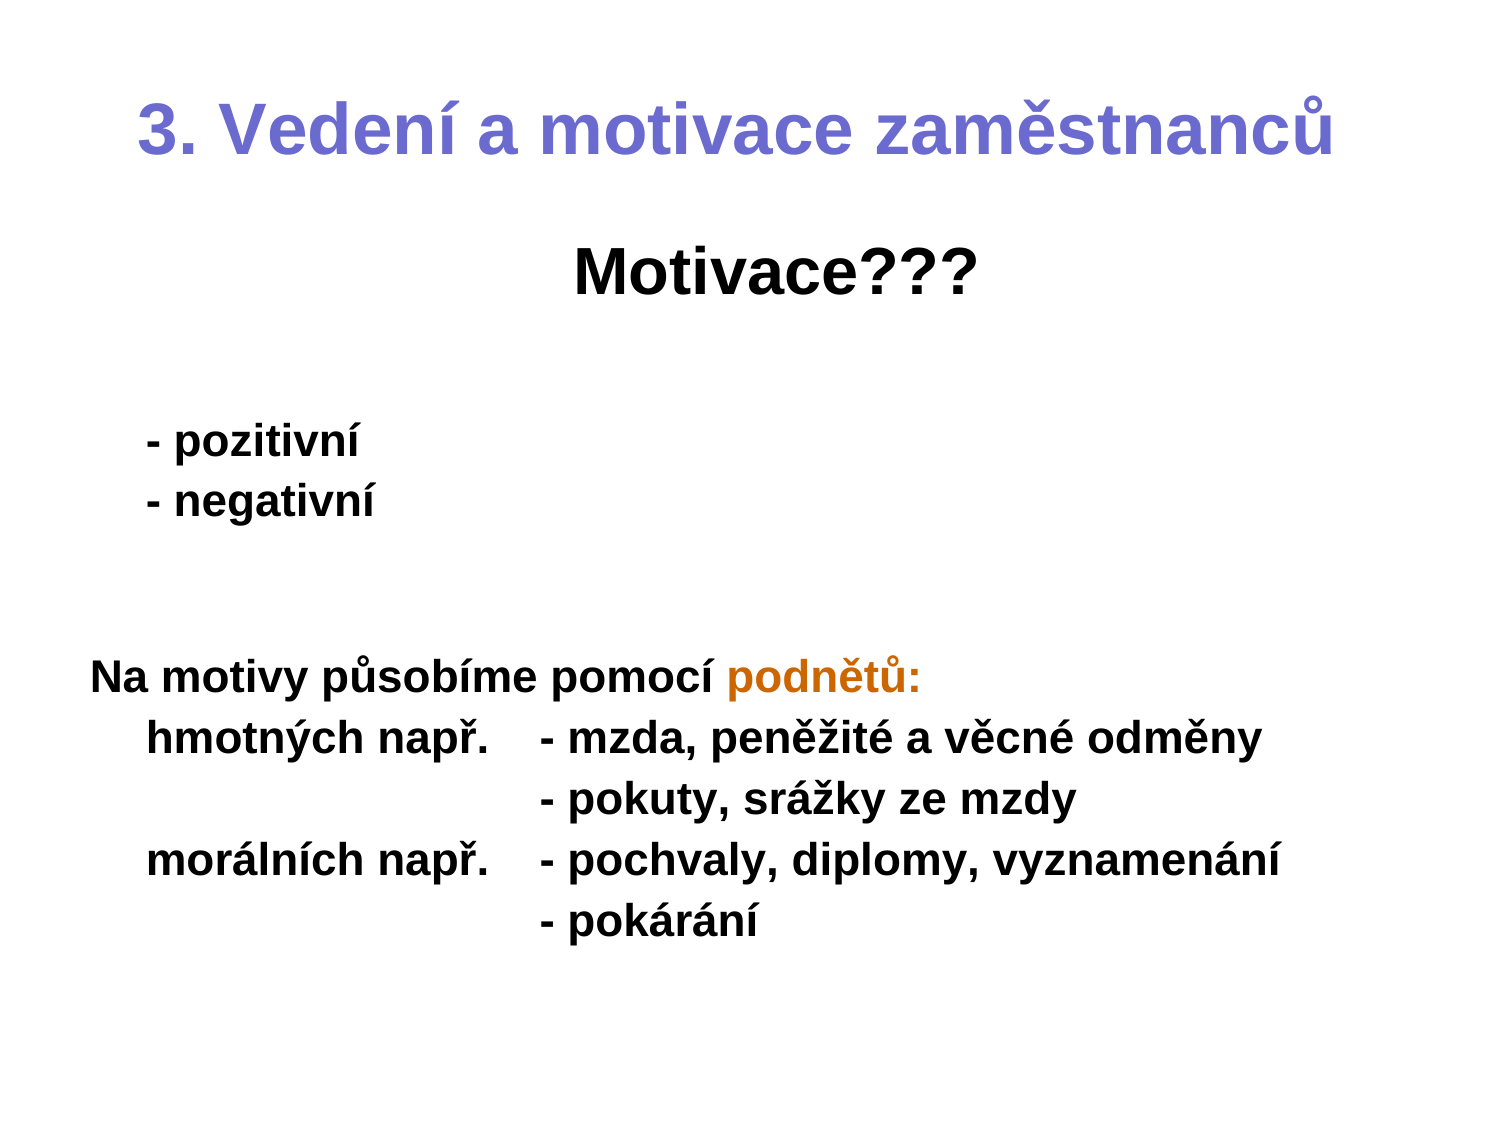

# 3. Vedení a motivace zaměstnanců
	Motivace???
	- pozitivní
	- negativní
Na motivy působíme pomocí podnětů:
	hmotných např.	- mzda, peněžité a věcné odměny
				- pokuty, srážky ze mzdy
	morálních např.	- pochvaly, diplomy, vyznamenání
				- pokárání